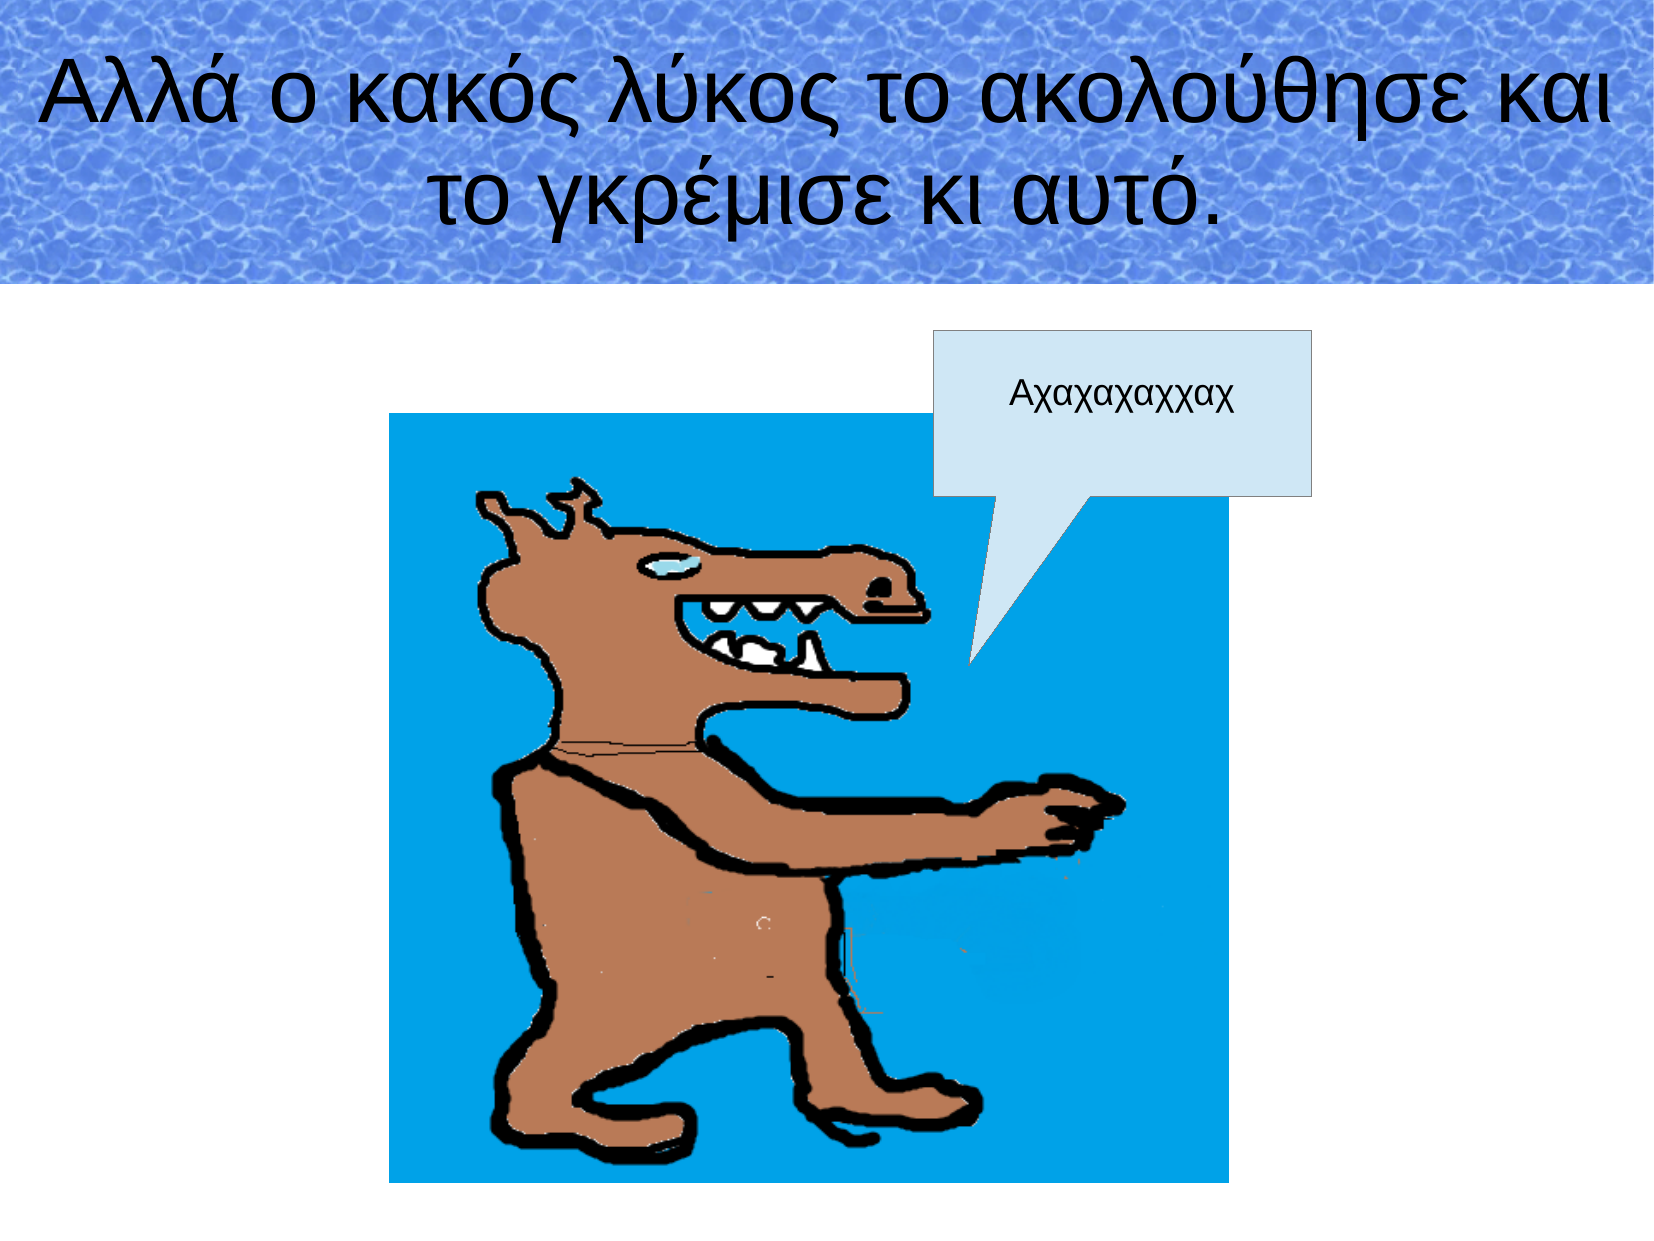

# Αλλά ο κακός λύκος το ακολούθησε και το γκρέμισε κι αυτό.
Αχαχαχαχχαχ